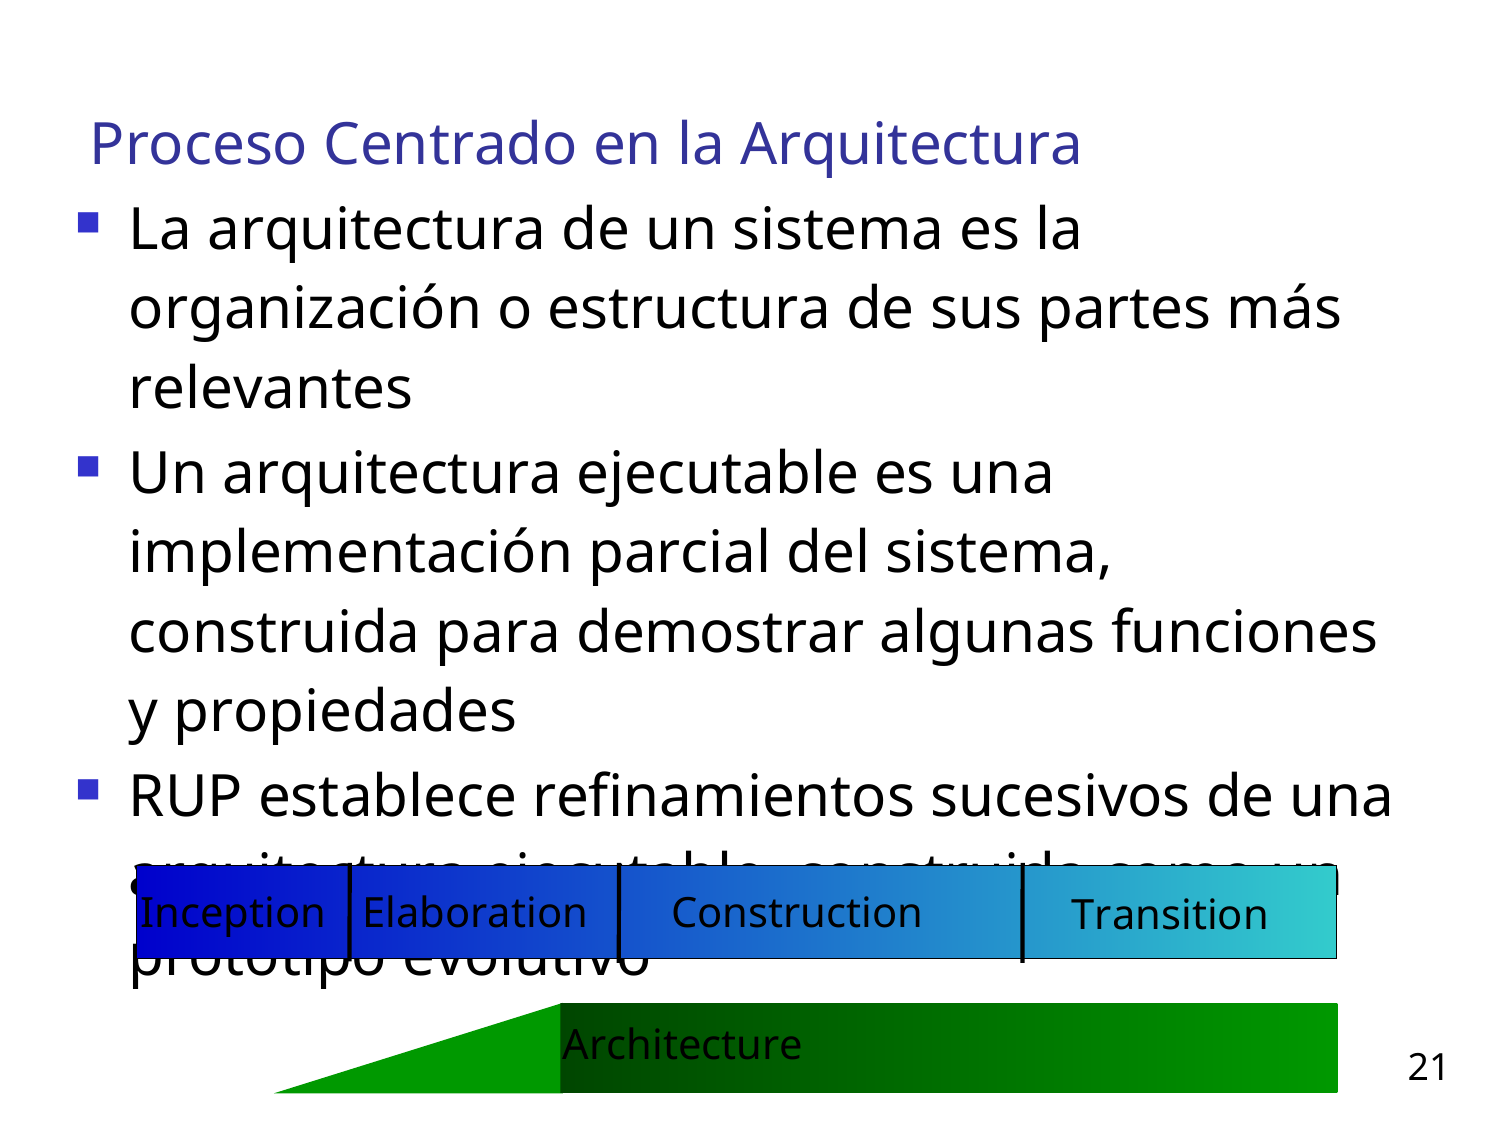

# Proceso Centrado en la Arquitectura
La arquitectura de un sistema es la organización o estructura de sus partes más relevantes
Un arquitectura ejecutable es una implementación parcial del sistema, construida para demostrar algunas funciones y propiedades
RUP establece refinamientos sucesivos de una arquitectura ejecutable, construida como un prototipo evolutivo
Inception
Elaboration
Construction
Transition
Architecture
ELO329: Diseño y Programación Orientadas a Objetos
21